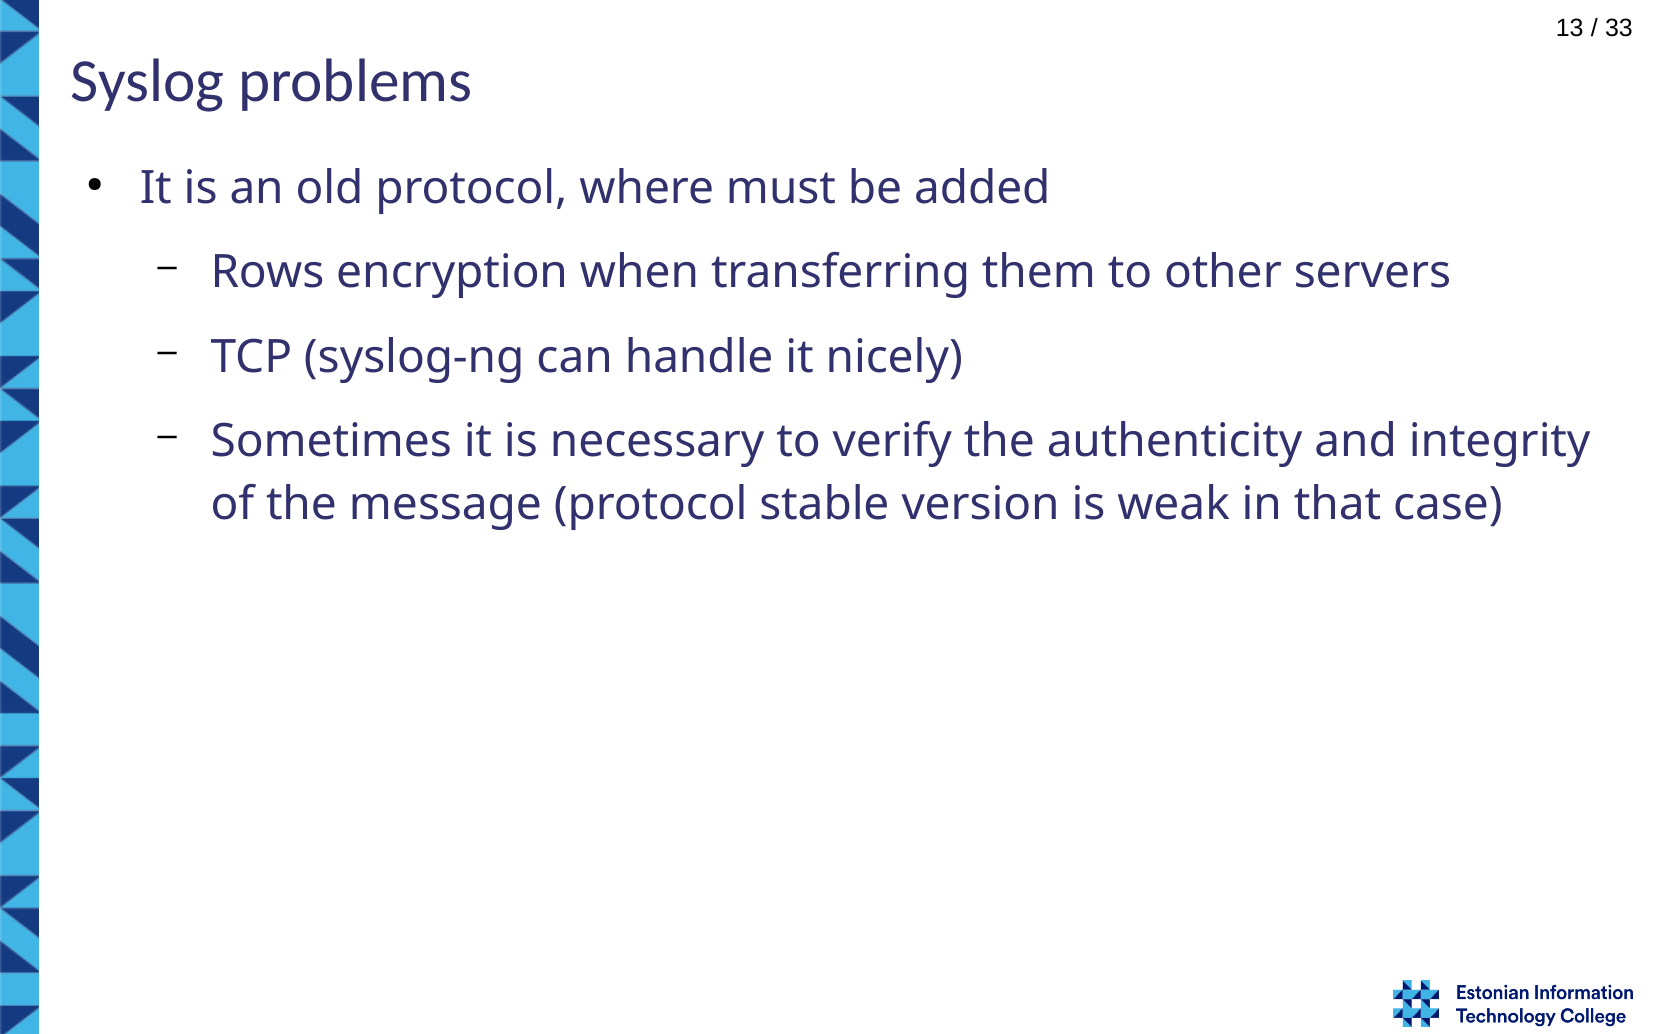

# Syslog problems
It is an old protocol, where must be added
Rows encryption when transferring them to other servers
TCP (syslog-ng can handle it nicely)
Sometimes it is necessary to verify the authenticity and integrity of the message (protocol stable version is weak in that case)